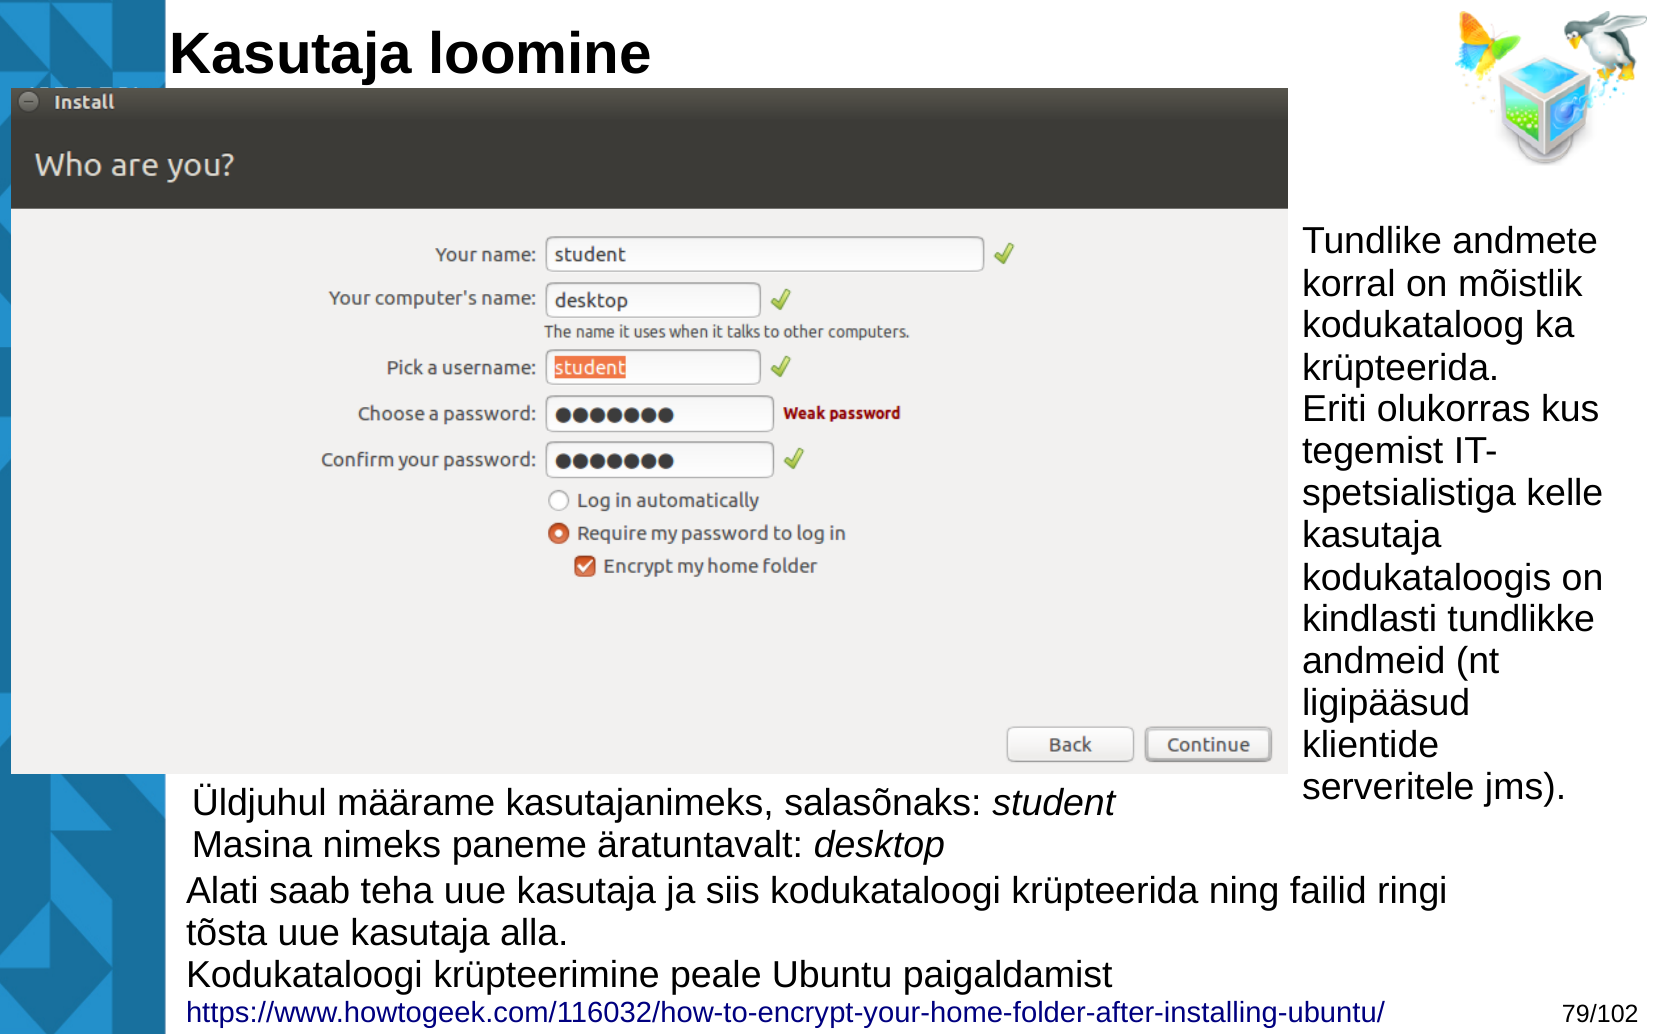

# Kasutaja loomine
Tundlike andmete korral on mõistlik kodukataloog ka krüpteerida.
Eriti olukorras kus tegemist IT-spetsialistiga kelle kasutaja kodukataloogis on kindlasti tundlikke andmeid (nt ligipääsud klientide serveritele jms).
Üldjuhul määrame kasutajanimeks, salasõnaks: student
Masina nimeks paneme äratuntavalt: desktop
Alati saab teha uue kasutaja ja siis kodukataloogi krüpteerida ning failid ringi tõsta uue kasutaja alla.
Kodukataloogi krüpteerimine peale Ubuntu paigaldamist https://www.howtogeek.com/116032/how-to-encrypt-your-home-folder-after-installing-ubuntu/